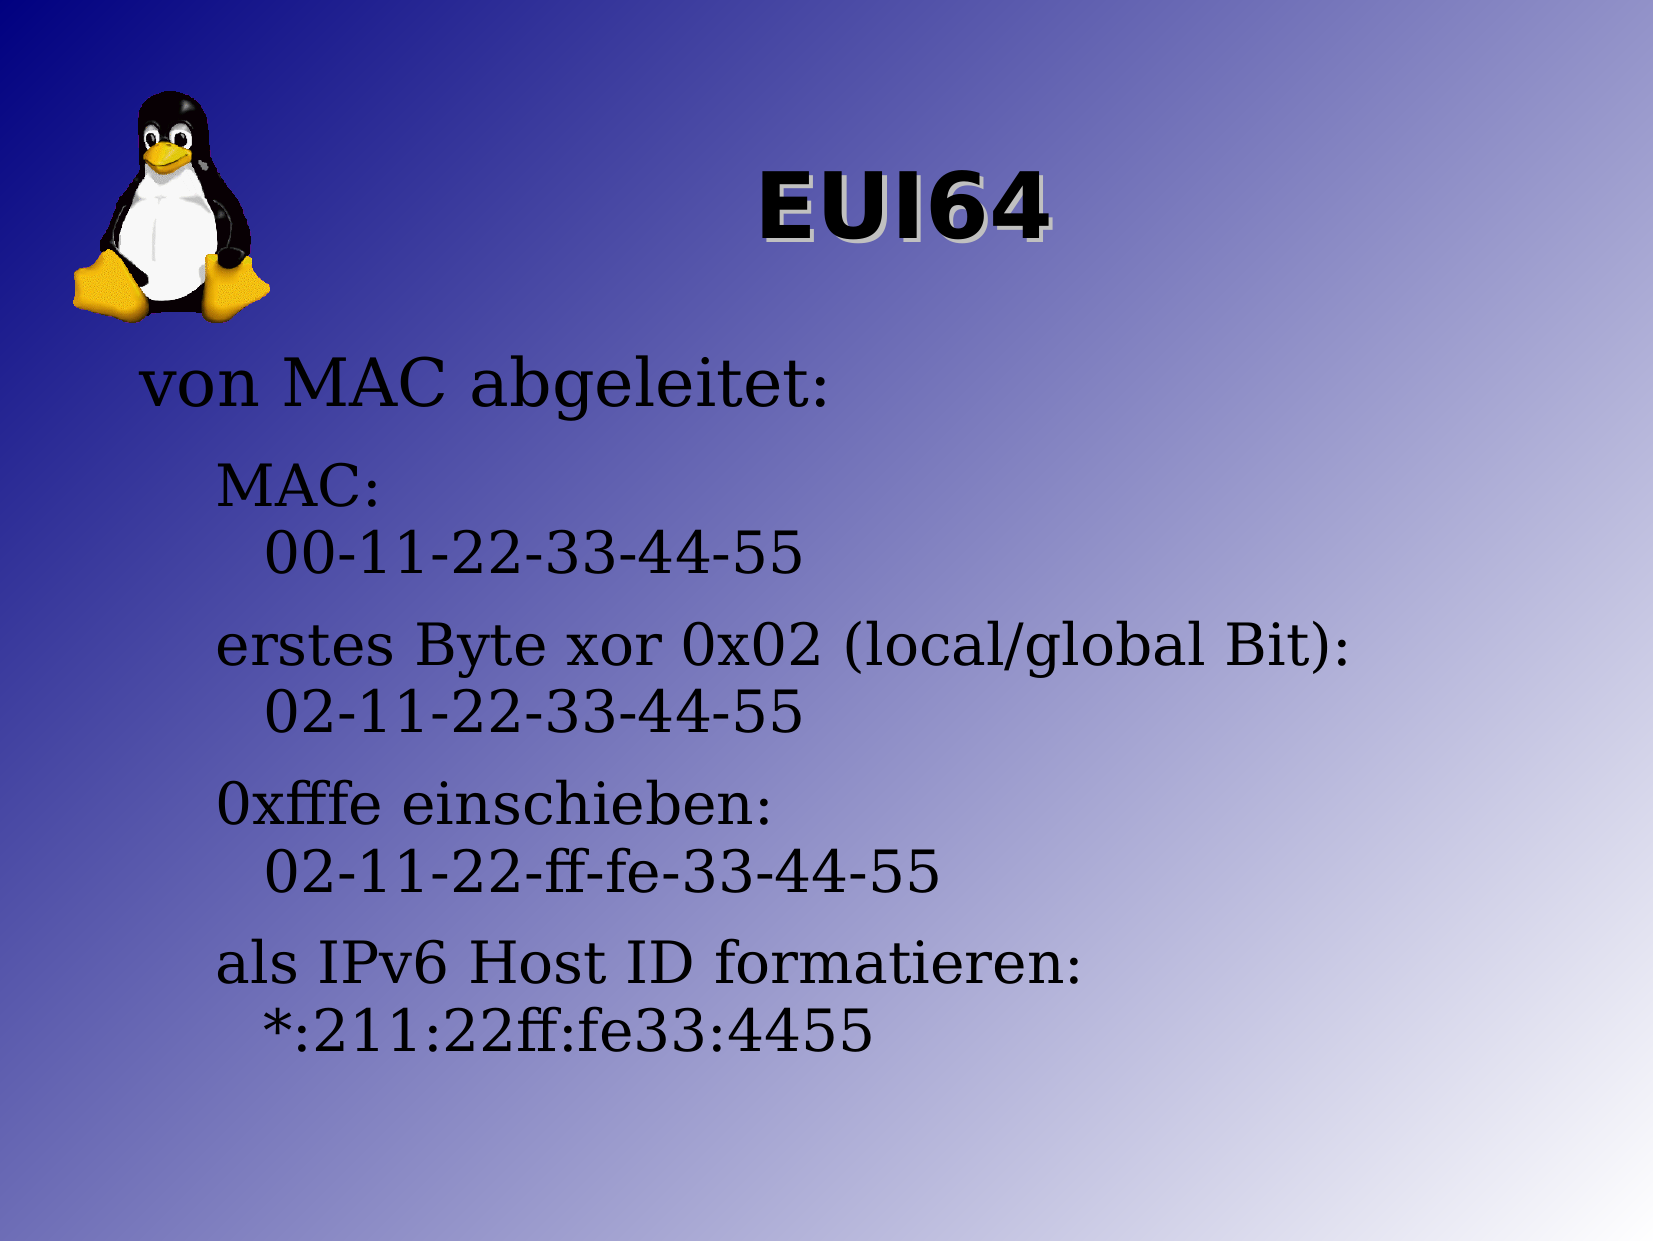

# EUI64
von MAC abgeleitet:
MAC:
00-11-22-33-44-55
erstes Byte xor 0x02 (local/global Bit):
02-11-22-33-44-55
0xfffe einschieben:
02-11-22-ff-fe-33-44-55
als IPv6 Host ID formatieren:
*:211:22ff:fe33:4455